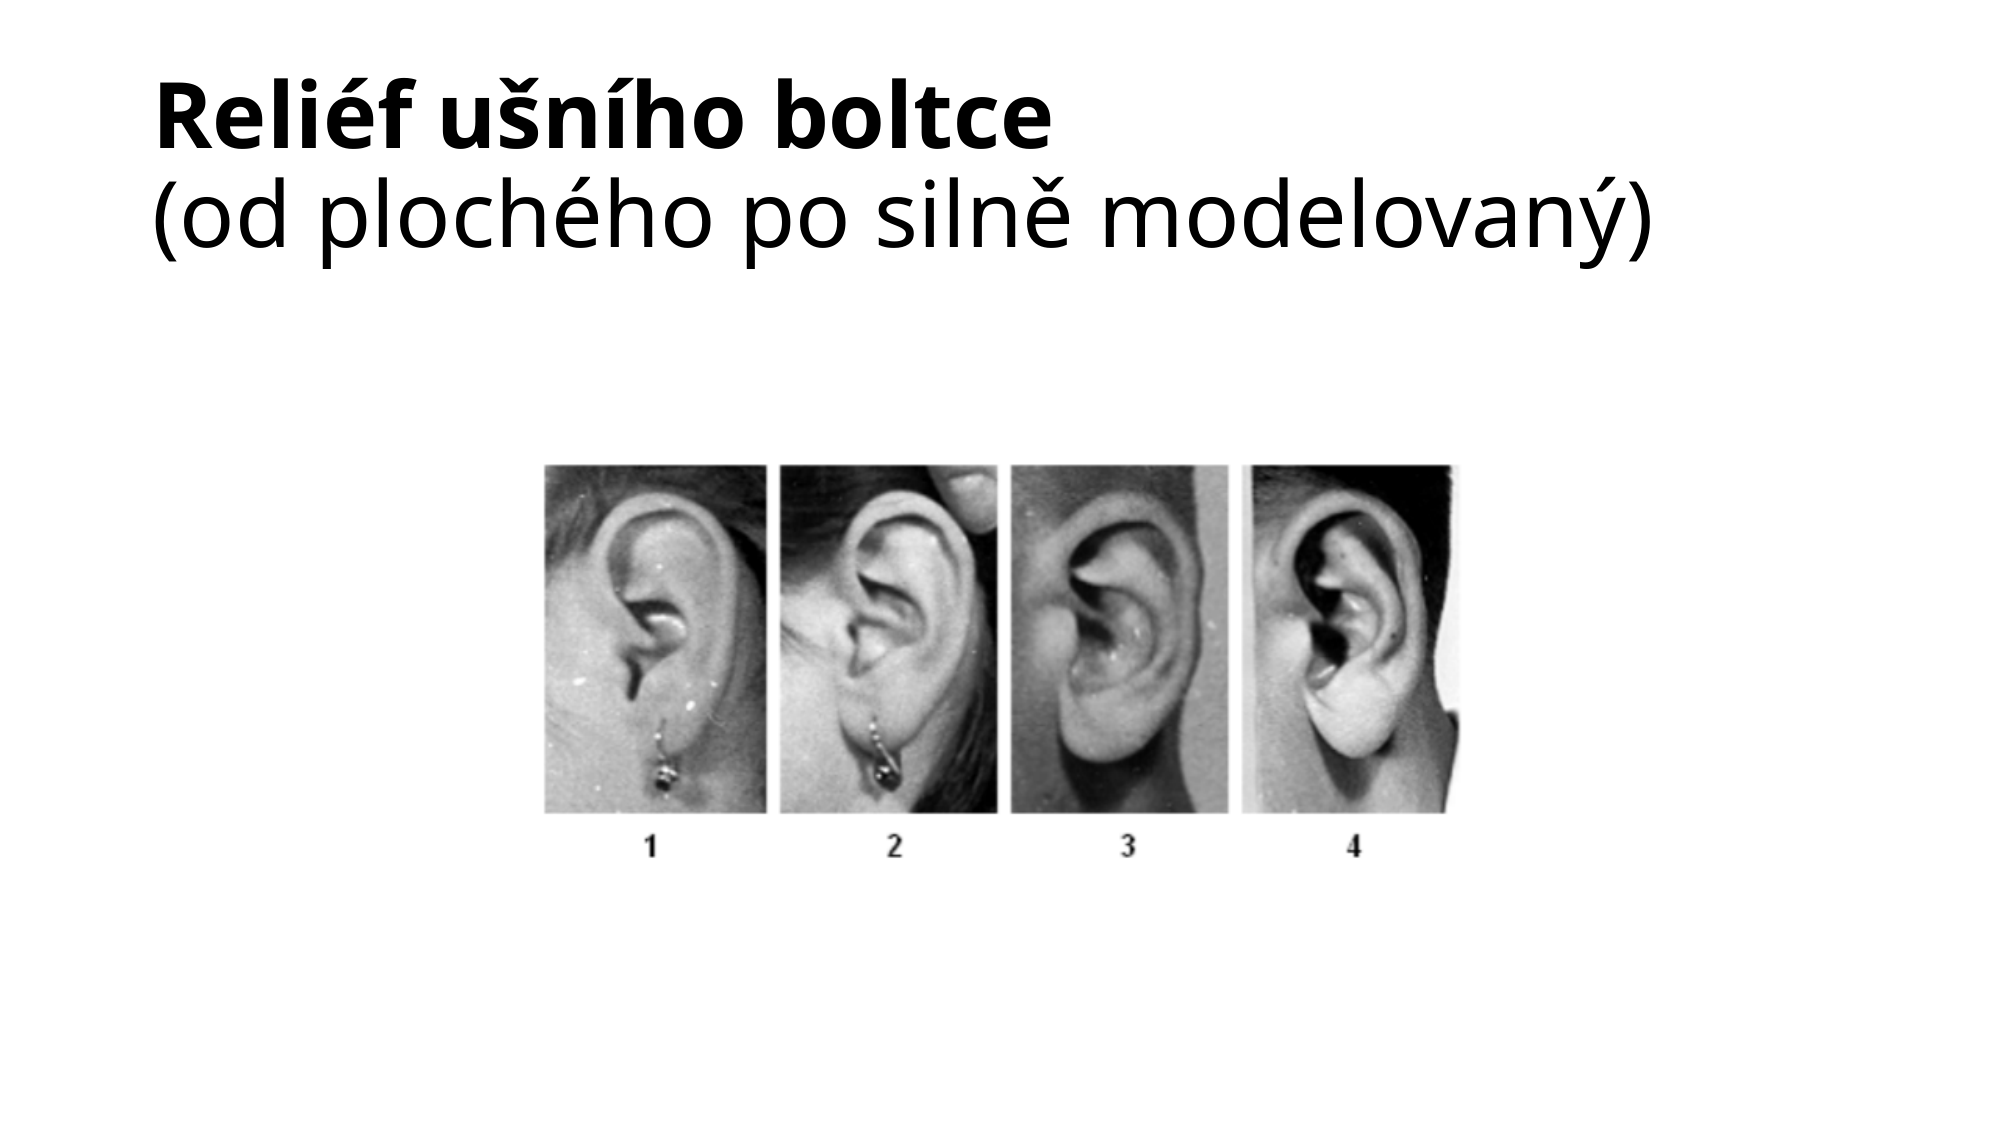

# Reliéf ušního boltce (od plochého po silně modelovaný)